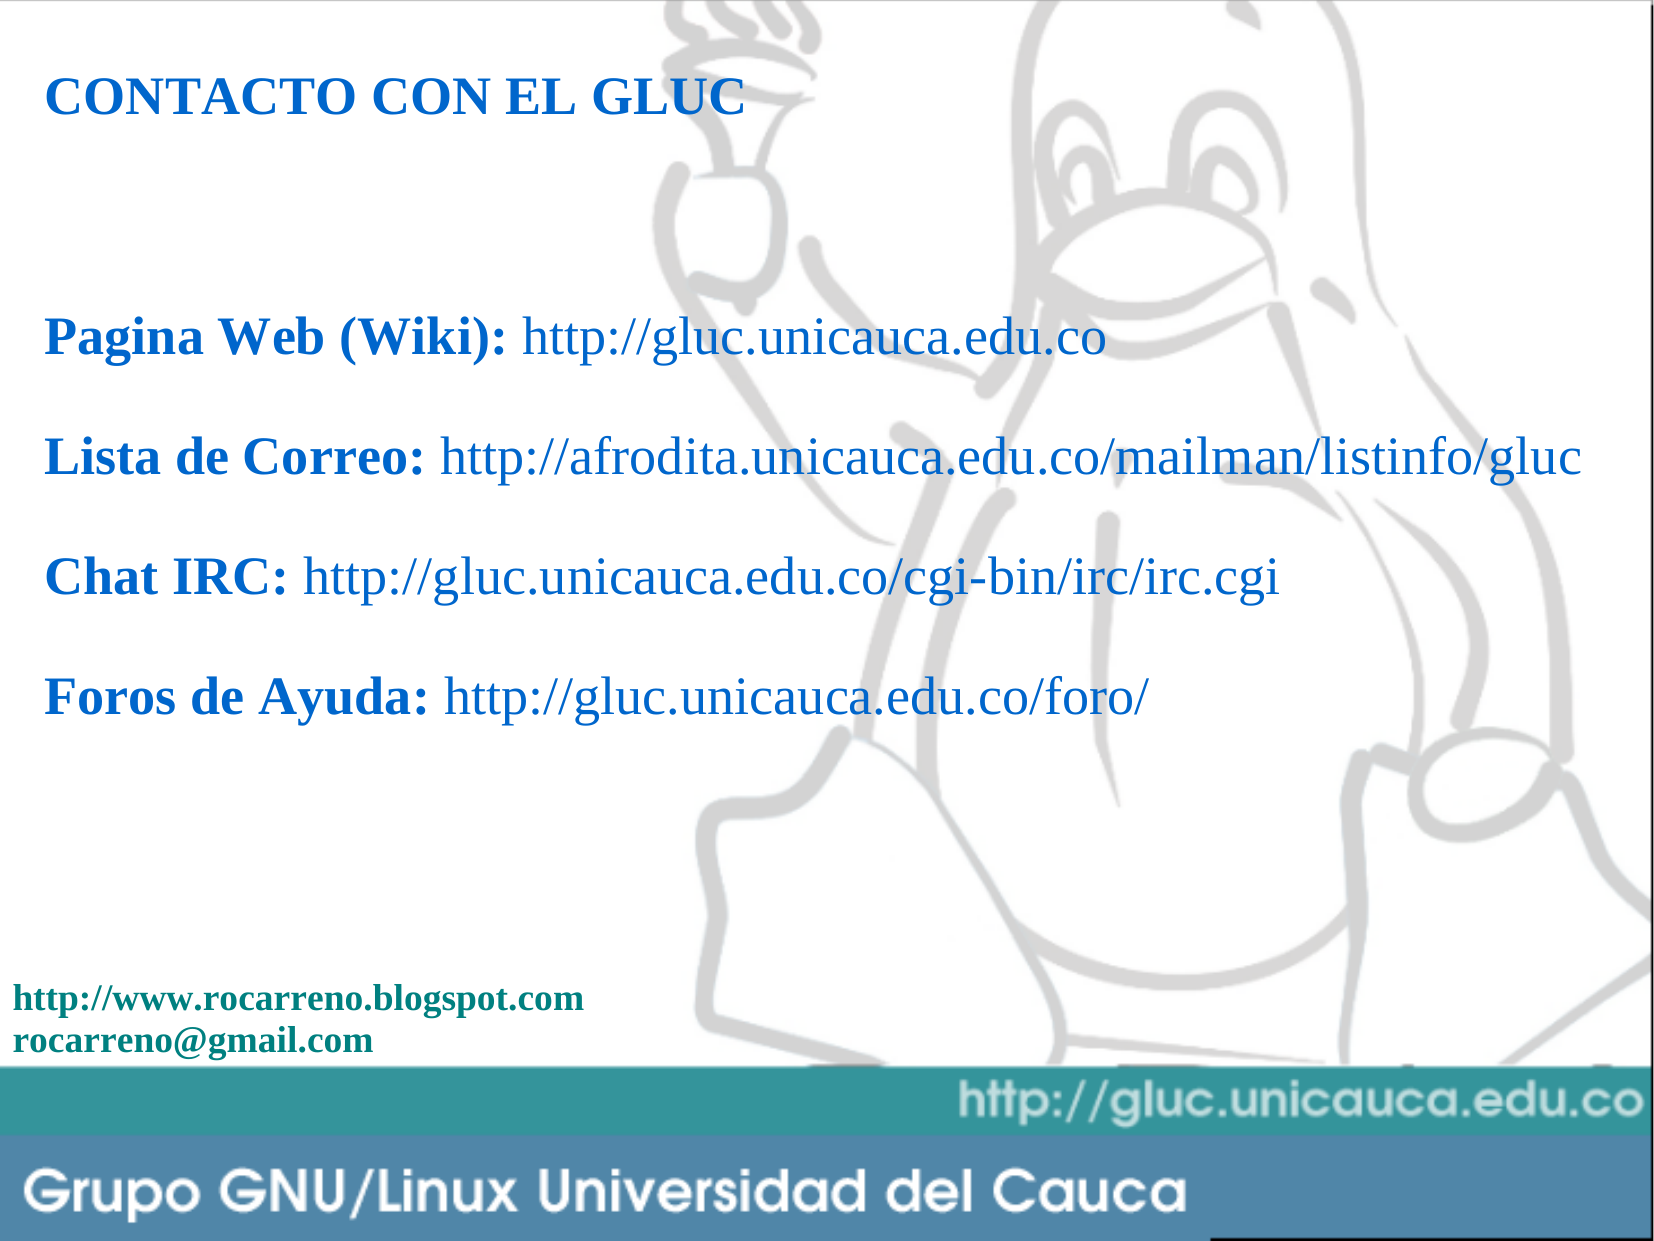

CONTACTO CON EL GLUC
Pagina Web (Wiki): http://gluc.unicauca.edu.co
Lista de Correo: http://afrodita.unicauca.edu.co/mailman/listinfo/gluc
Chat IRC: http://gluc.unicauca.edu.co/cgi-bin/irc/irc.cgi
Foros de Ayuda: http://gluc.unicauca.edu.co/foro/
http://www.rocarreno.blogspot.com
rocarreno@gmail.com